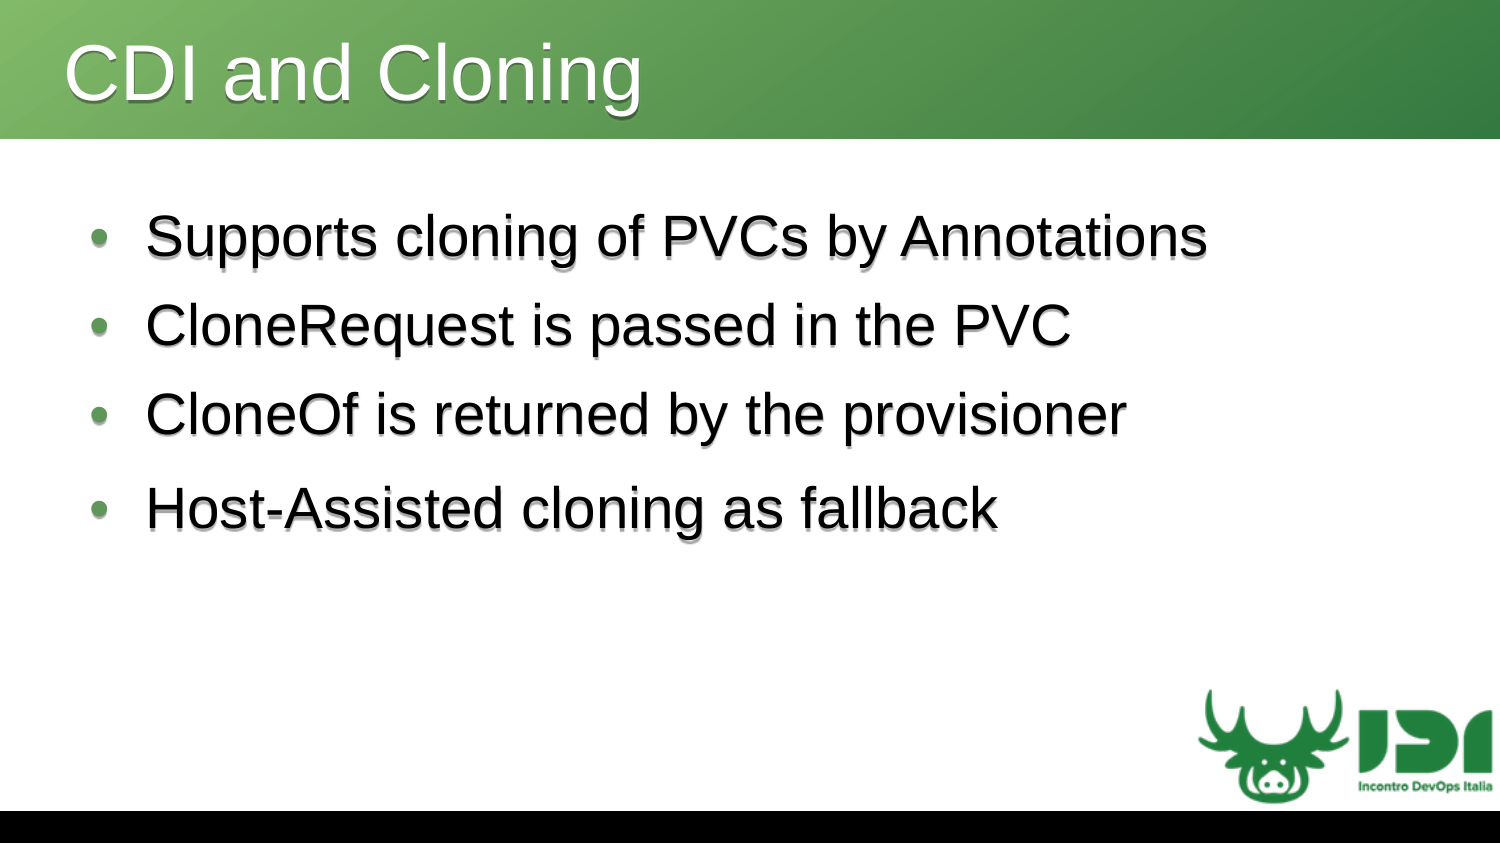

# CDI and Cloning
Supports cloning of PVCs by Annotations
CloneRequest is passed in the PVC
CloneOf is returned by the provisioner
Host-Assisted cloning as fallback